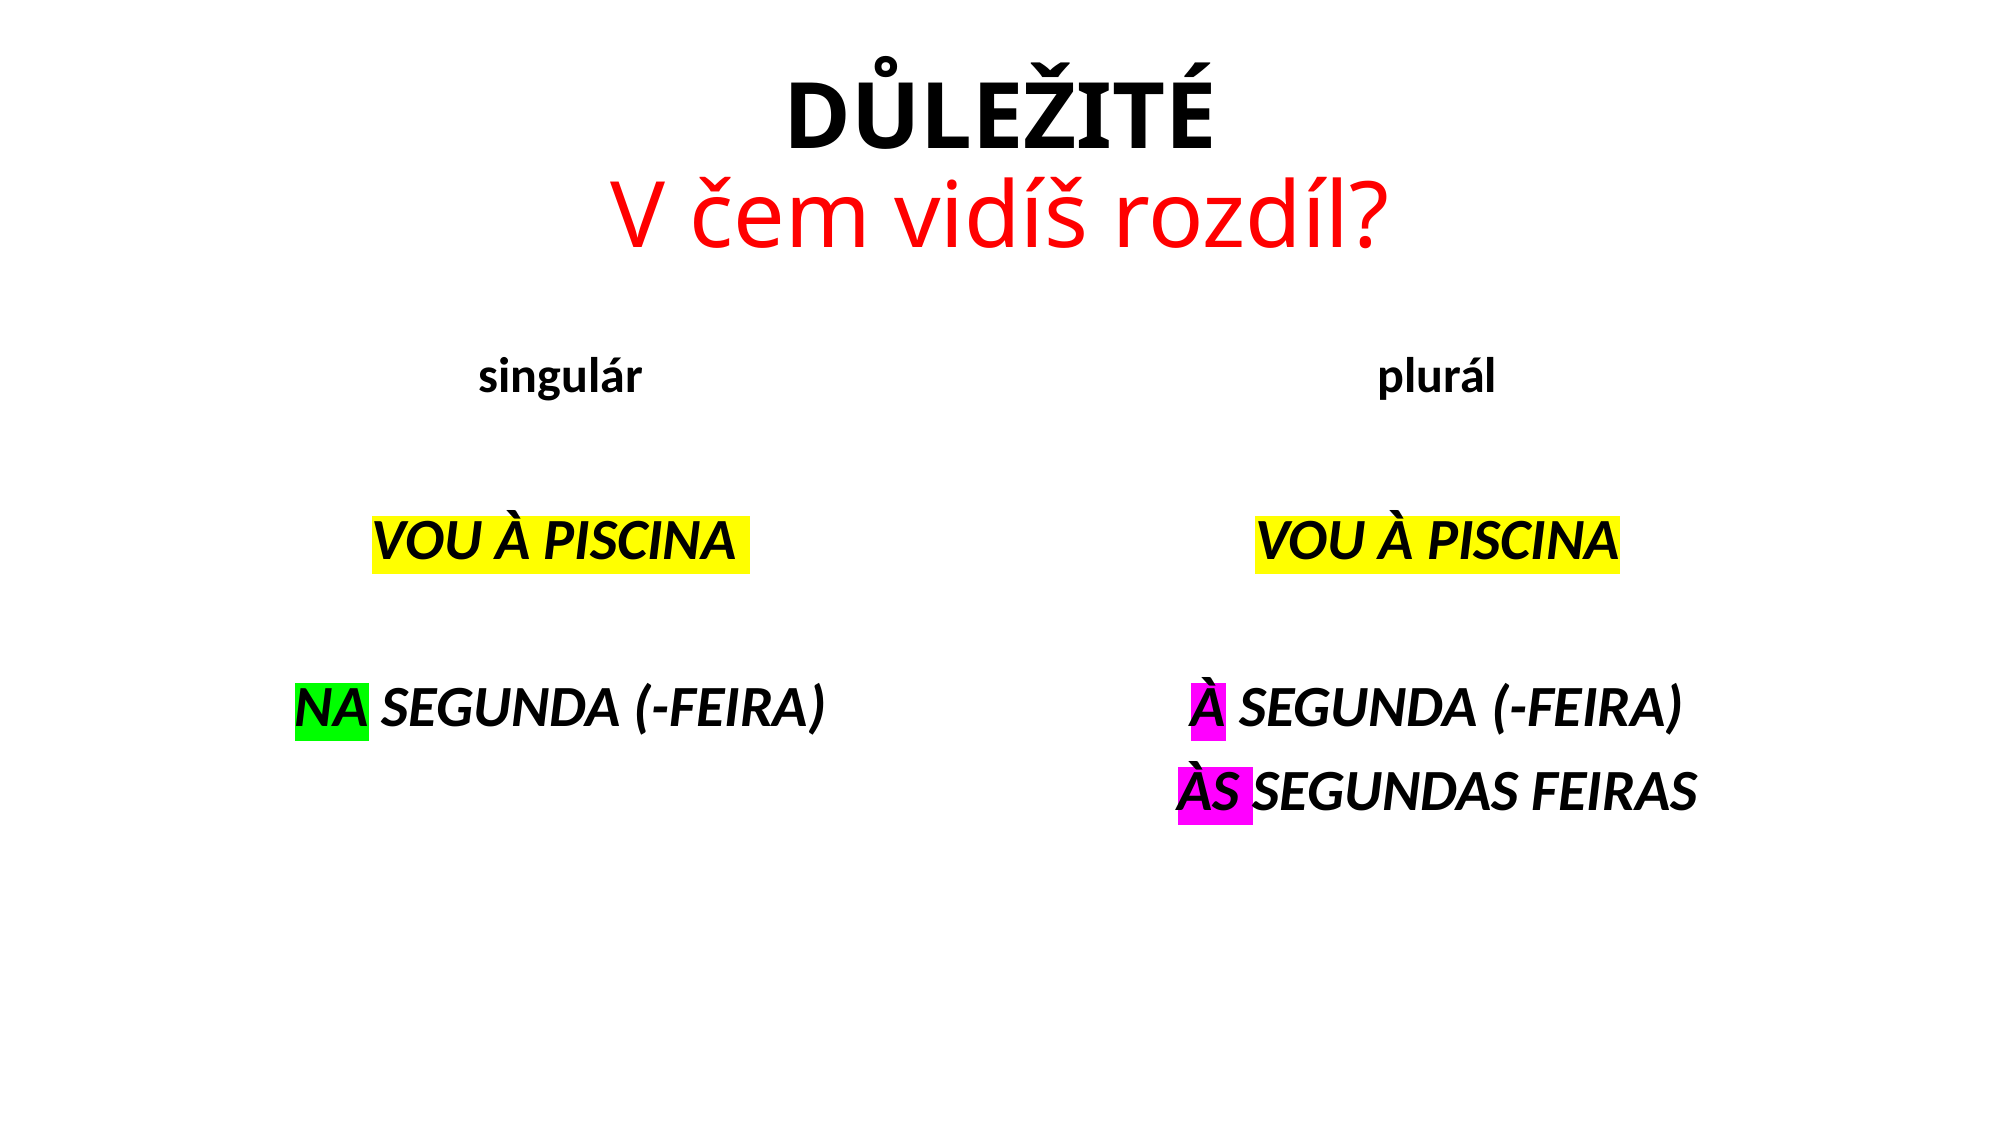

# DŮLEŽITÉ V čem vidíš rozdíl?
singulár
plurál
VOU À PISCINA
NA SEGUNDA (-FEIRA)
VOU À PISCINA
À SEGUNDA (-FEIRA)
ÀS SEGUNDAS FEIRAS